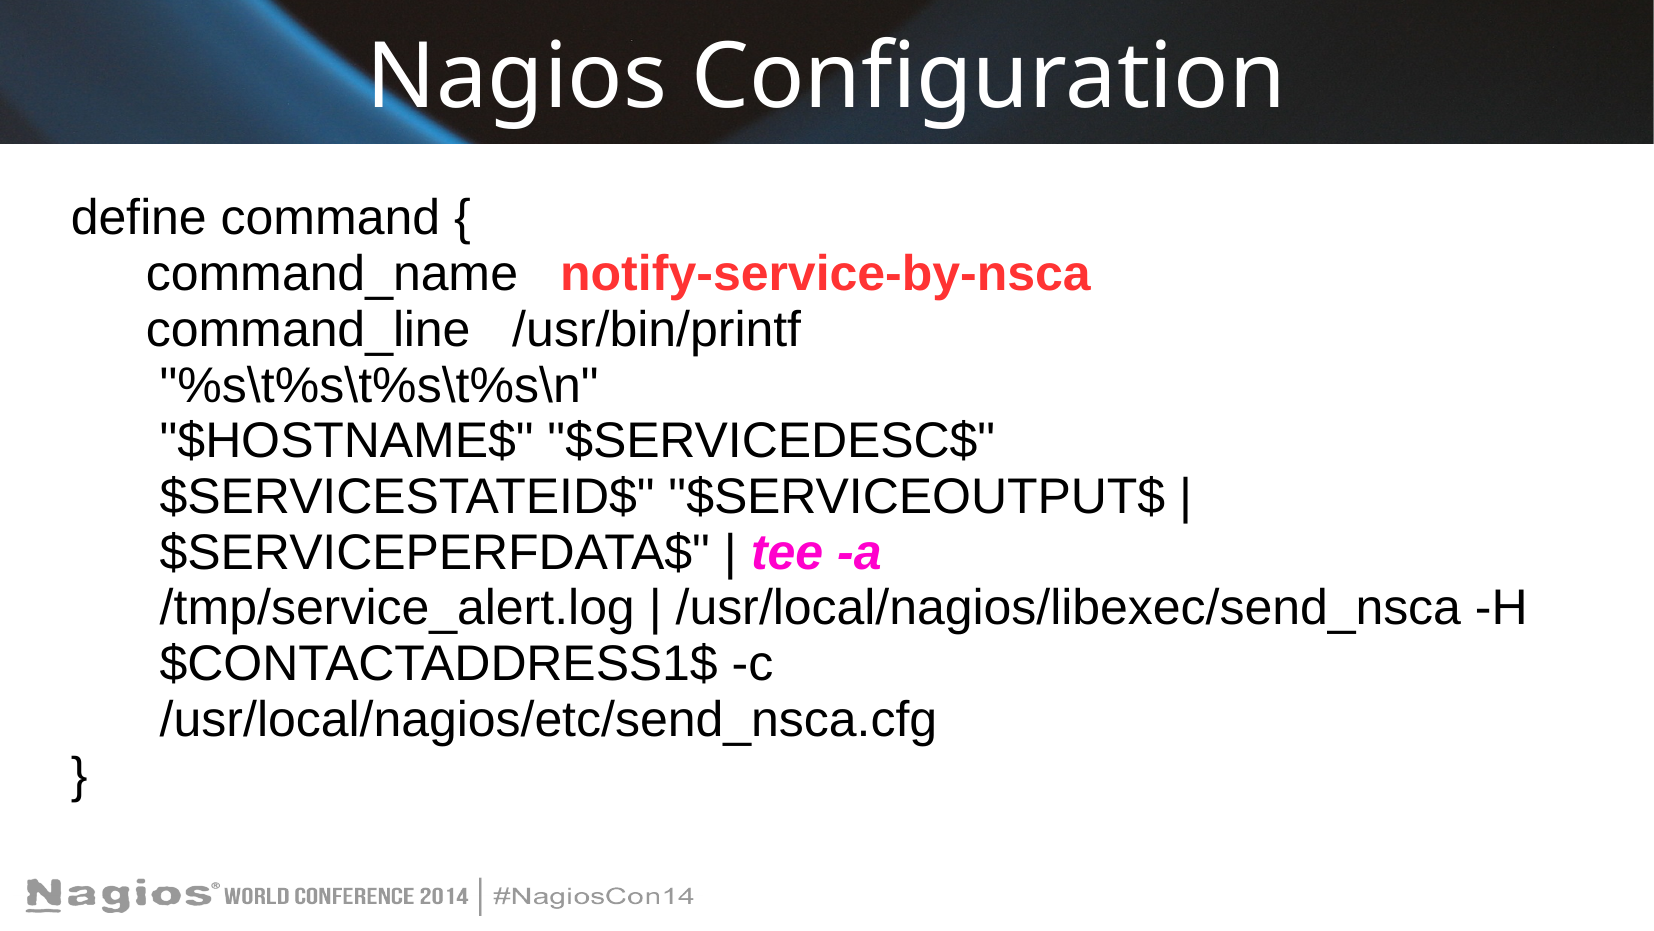

# Nagios Configuration
define command {
	command_name notify-service-by-nsca
	command_line /usr/bin/printf
	 "%s\t%s\t%s\t%s\n"
	 "$HOSTNAME$" "$SERVICEDESC$"
 	 $SERVICESTATEID$" "$SERVICEOUTPUT$ |
	 $SERVICEPERFDATA$" | tee -a
	 /tmp/service_alert.log | /usr/local/nagios/libexec/send_nsca -H
	 $CONTACTADDRESS1$ -c
	 /usr/local/nagios/etc/send_nsca.cfg
}